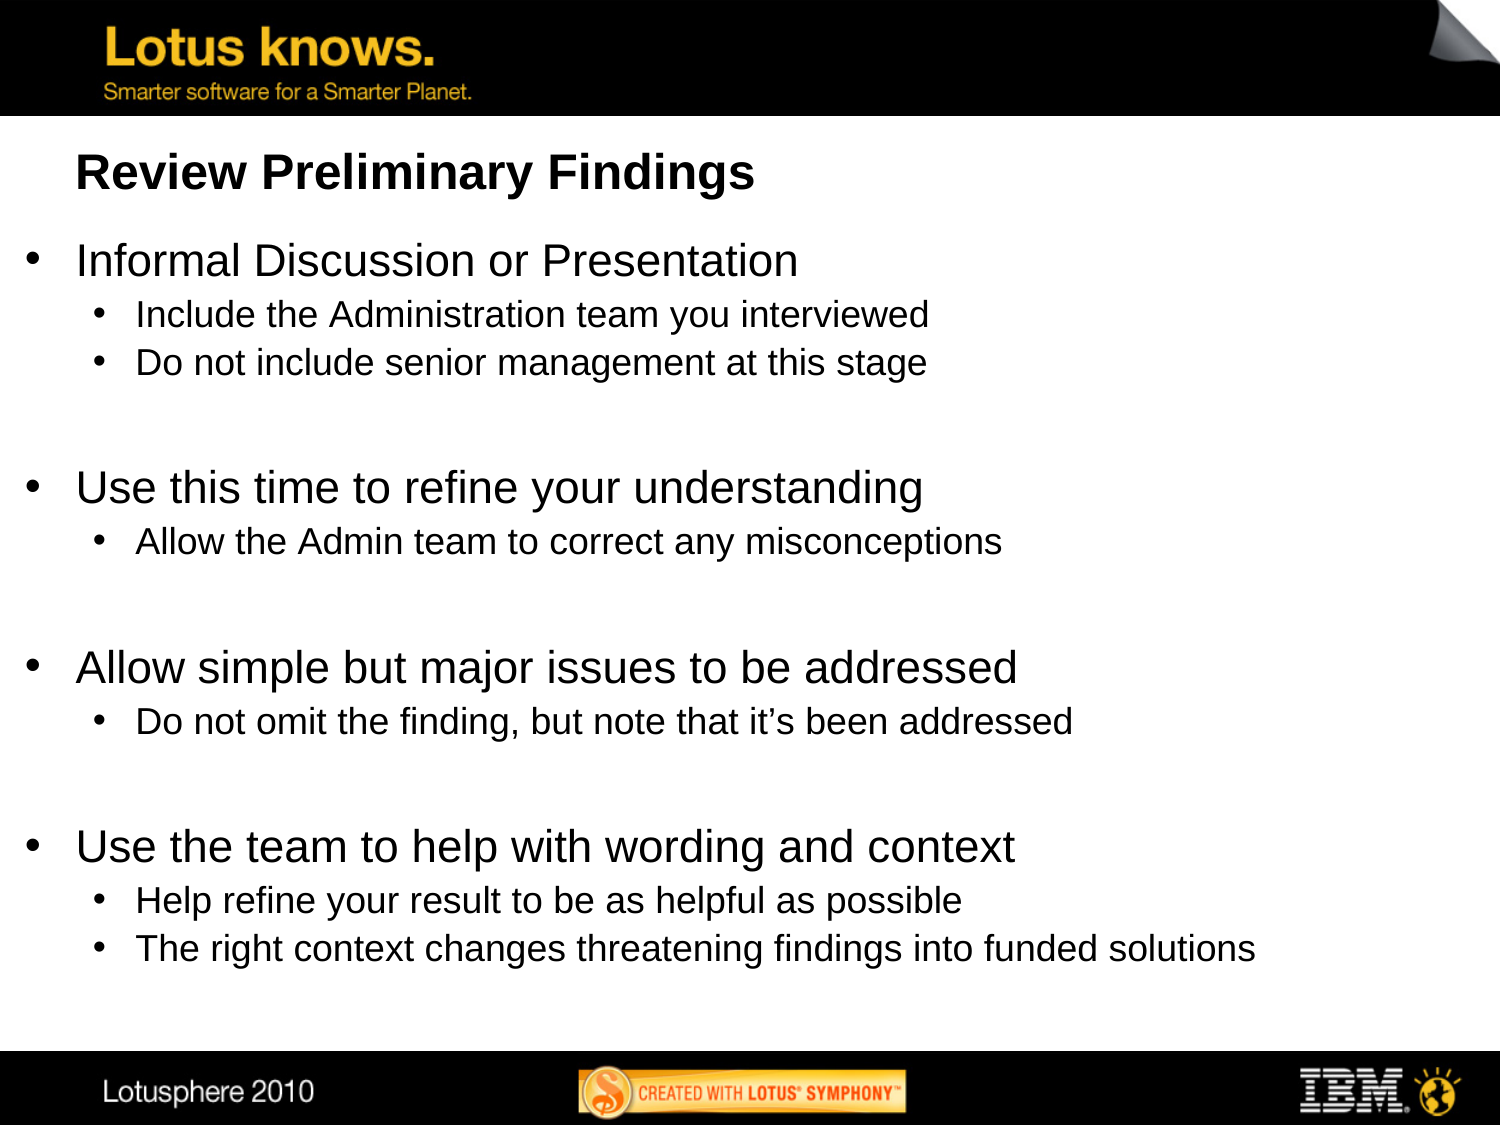

# Review Preliminary Findings
Informal Discussion or Presentation
Include the Administration team you interviewed
Do not include senior management at this stage
Use this time to refine your understanding
Allow the Admin team to correct any misconceptions
Allow simple but major issues to be addressed
Do not omit the finding, but note that it’s been addressed
Use the team to help with wording and context
Help refine your result to be as helpful as possible
The right context changes threatening findings into funded solutions